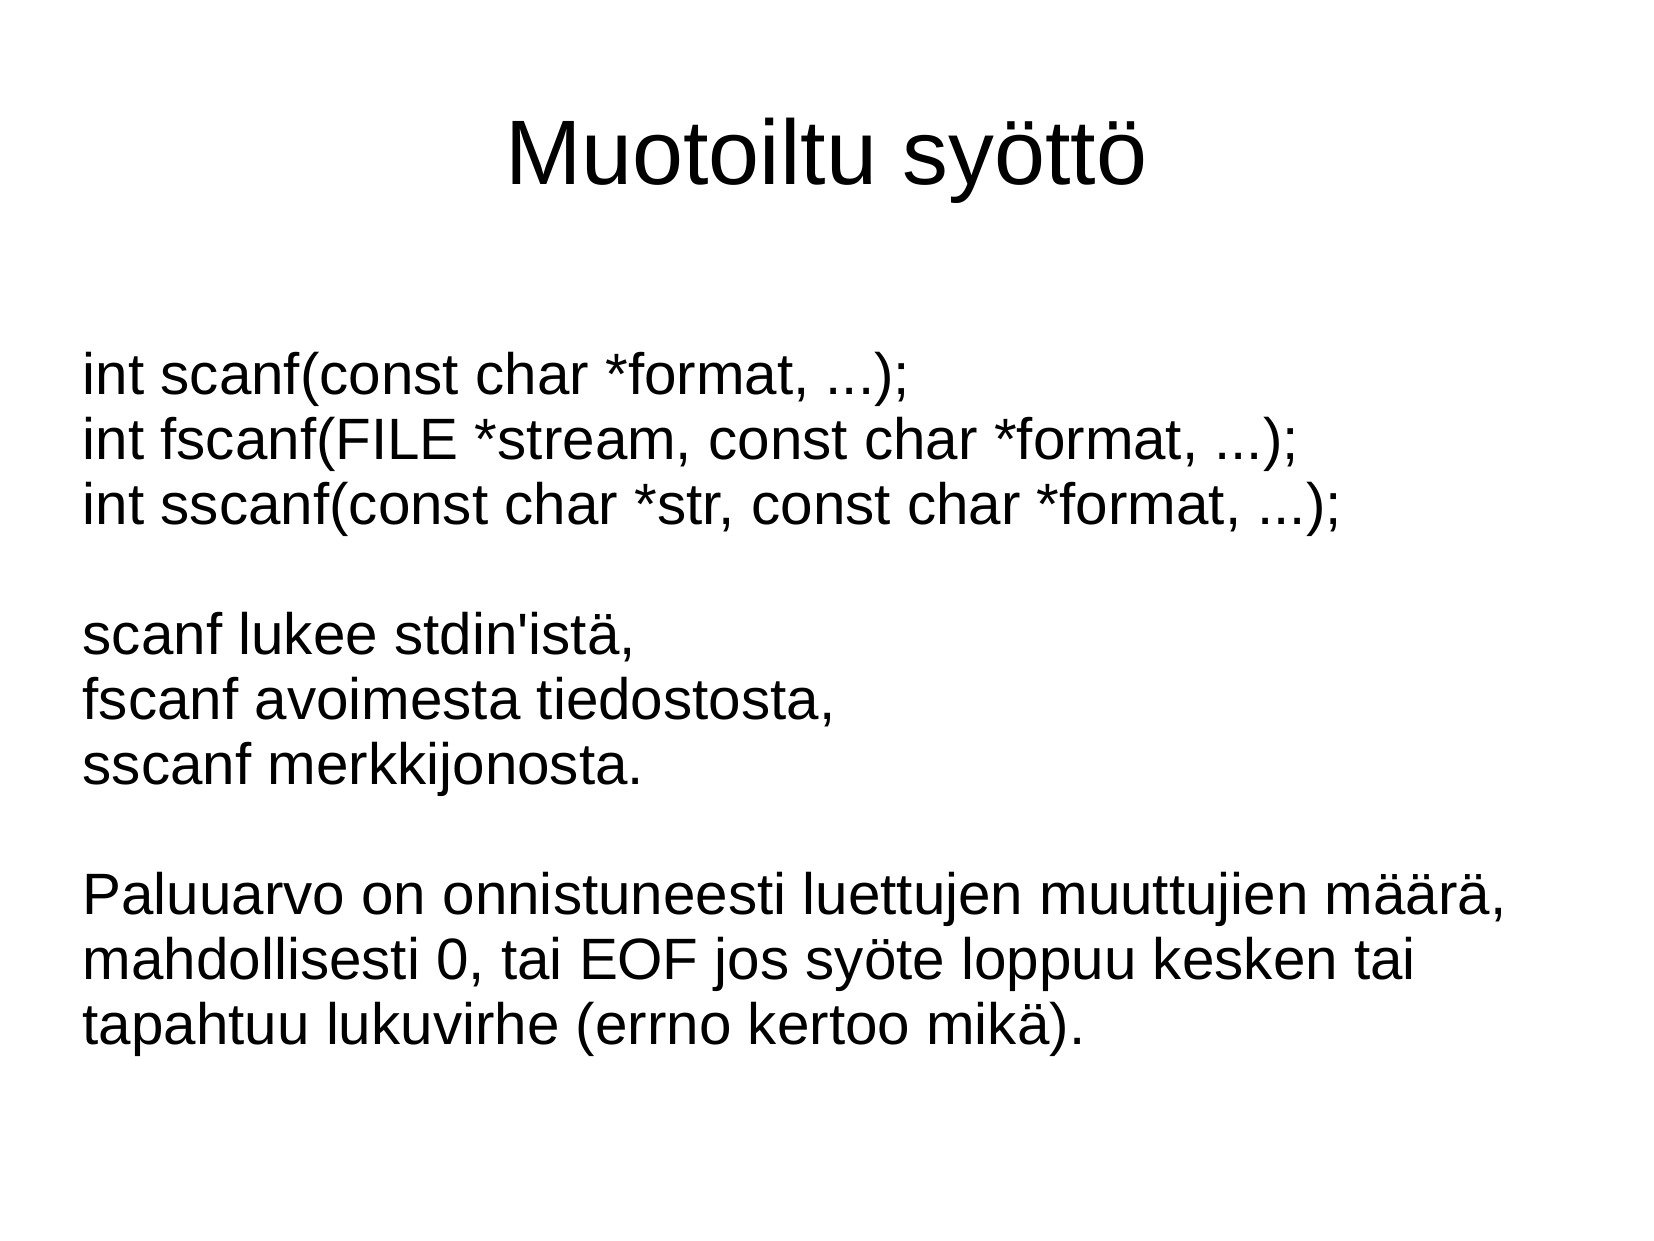

# Muotoiltu syöttö
int scanf(const char *format, ...);
int fscanf(FILE *stream, const char *format, ...);
int sscanf(const char *str, const char *format, ...);
scanf lukee stdin'istä,
fscanf avoimesta tiedostosta,
sscanf merkkijonosta.
Paluuarvo on onnistuneesti luettujen muuttujien määrä, mahdollisesti 0, tai EOF jos syöte loppuu kesken tai tapahtuu lukuvirhe (errno kertoo mikä).